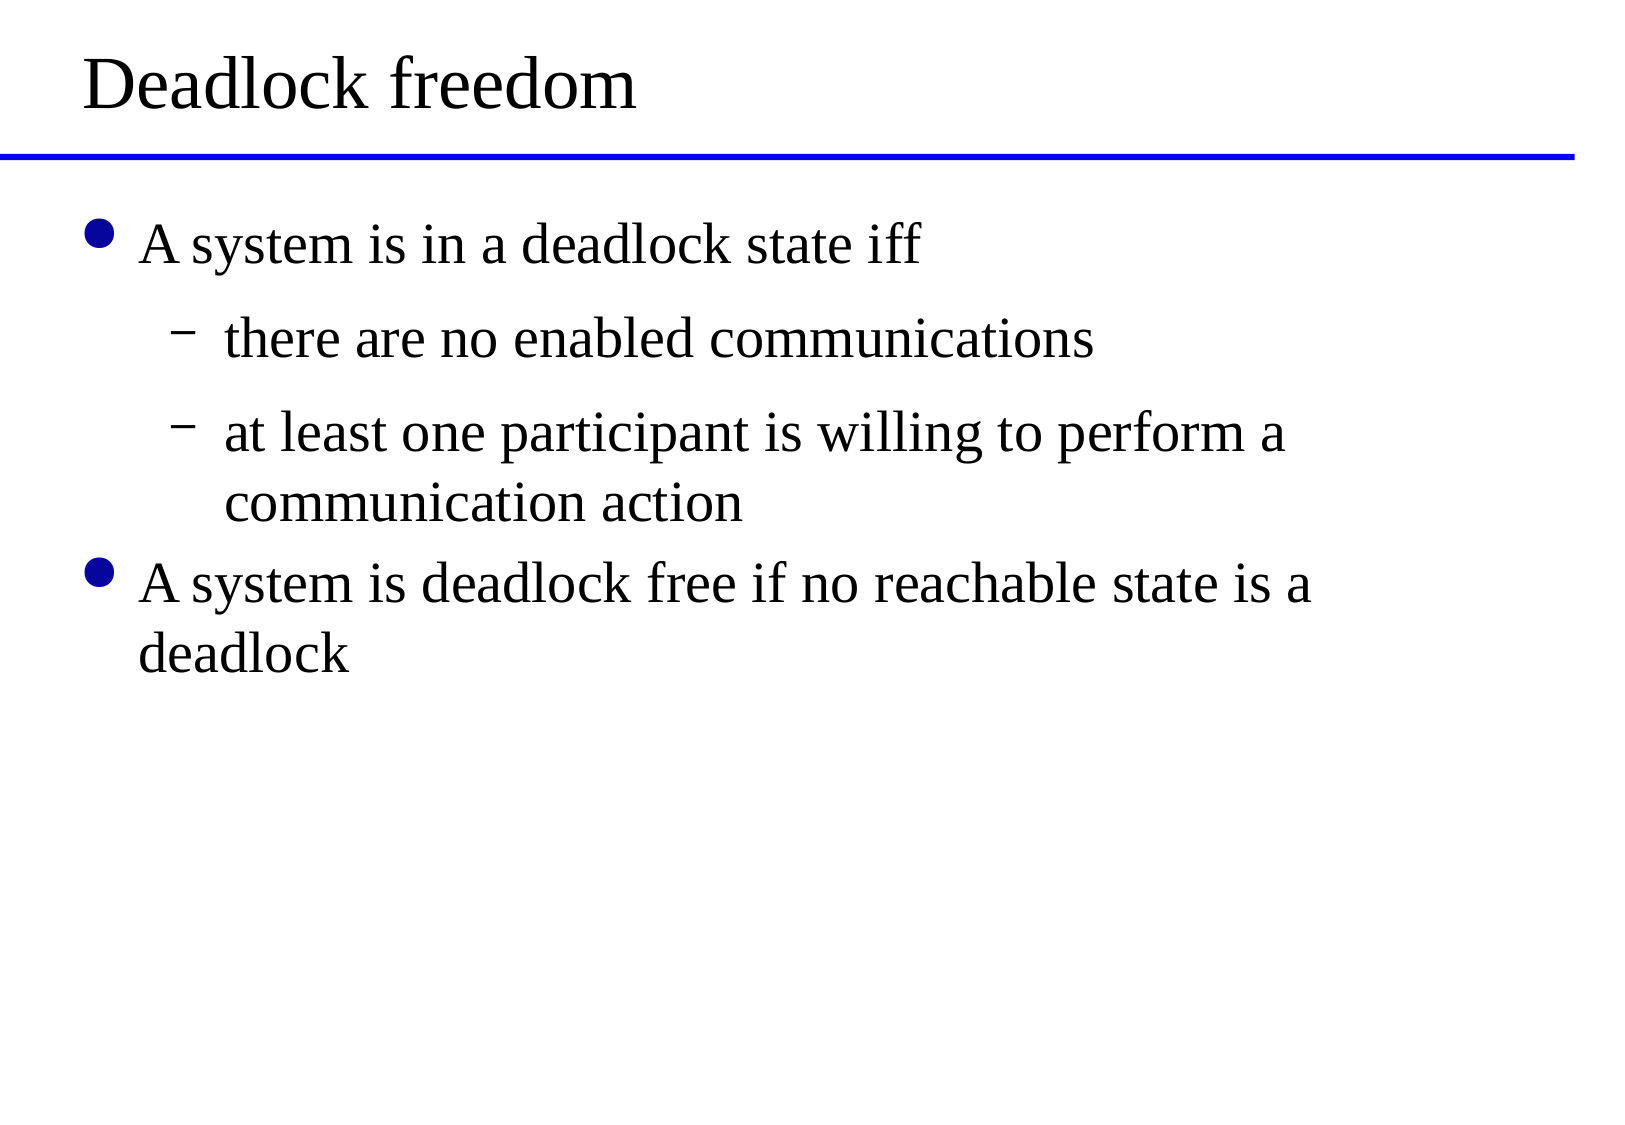

# Deadlock freedom
A system is in a deadlock state iff
there are no enabled communications
at least one participant is willing to perform a communication action
A system is deadlock free if no reachable state is a deadlock